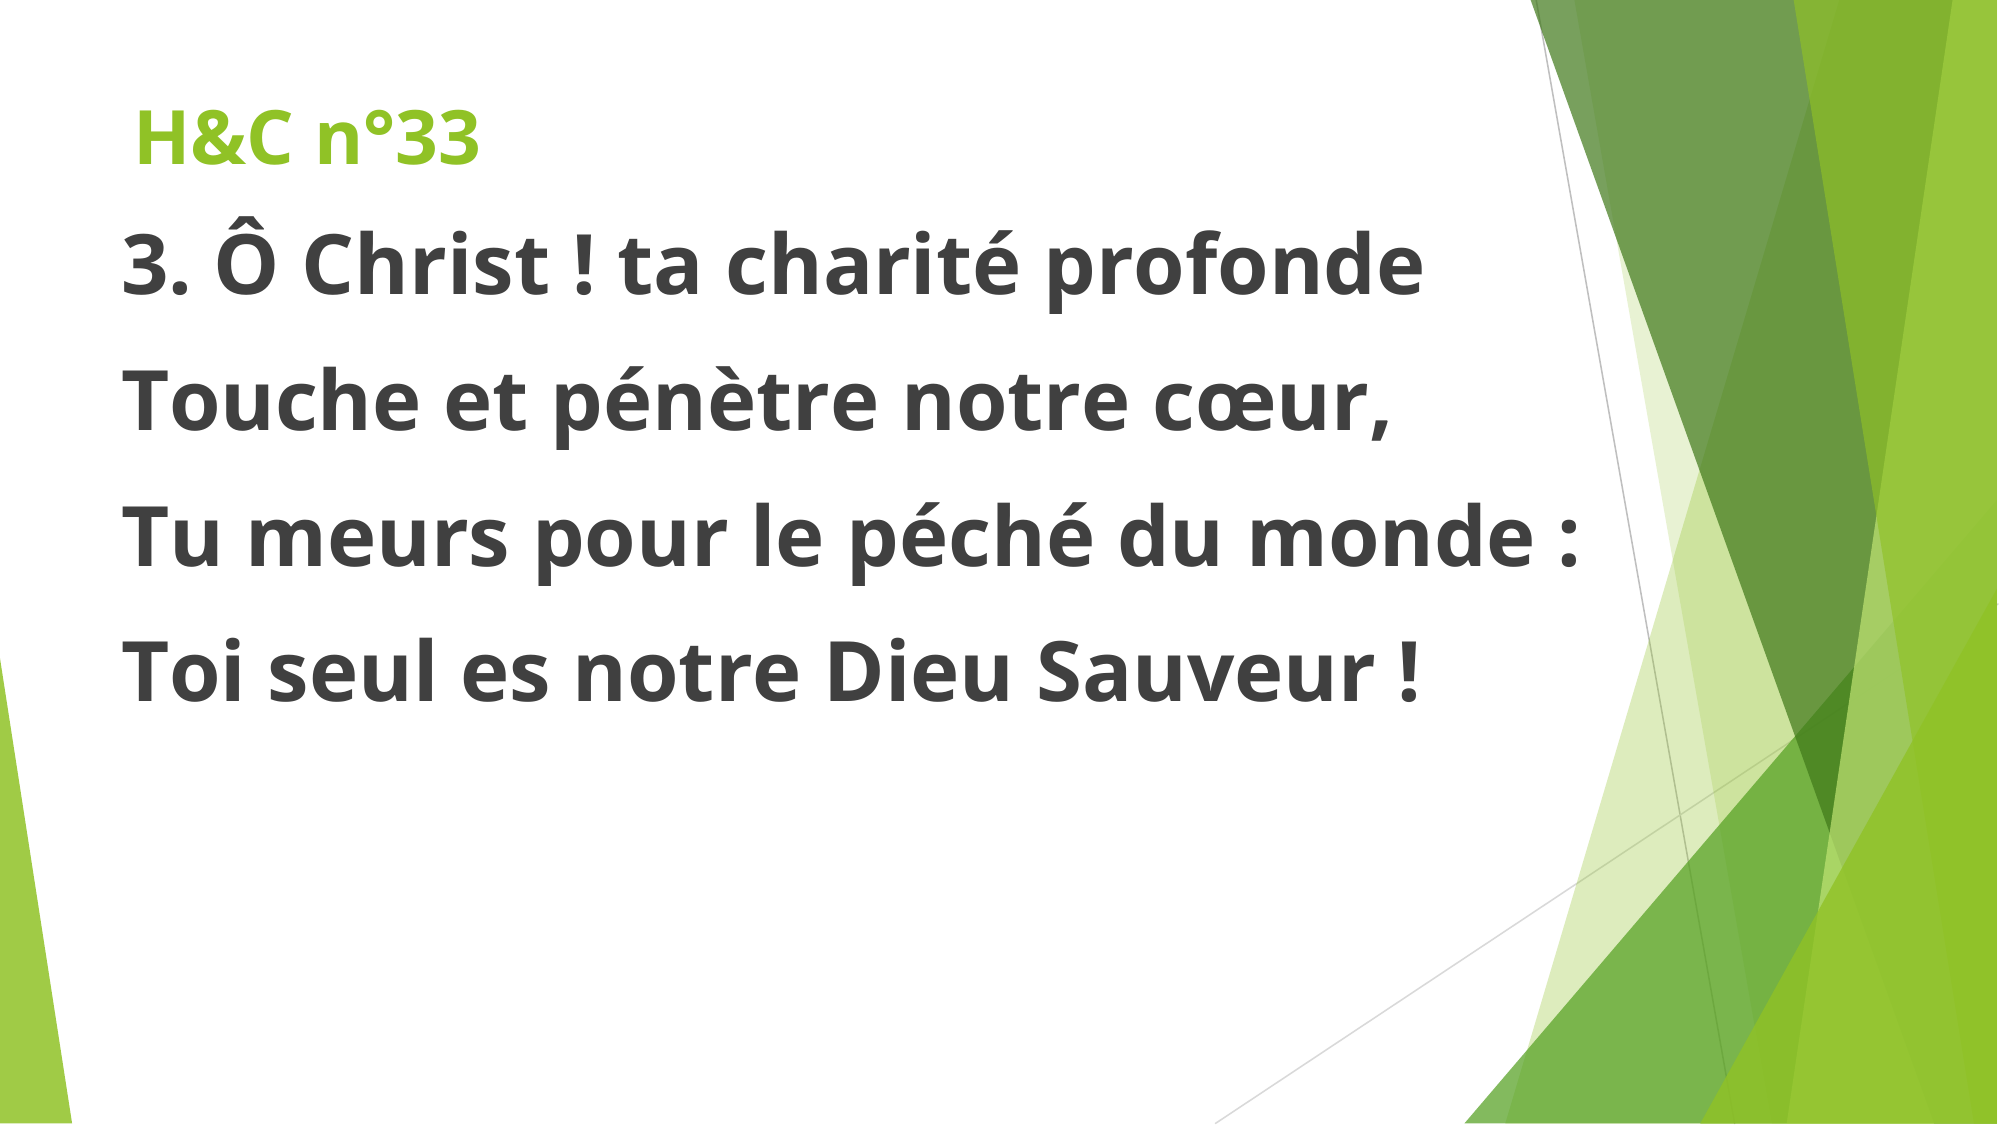

H&C n°33
3. Ô Christ ! ta charité profonde
Touche et pénètre notre cœur,
Tu meurs pour le péché du monde :
Toi seul es notre Dieu Sauveur !